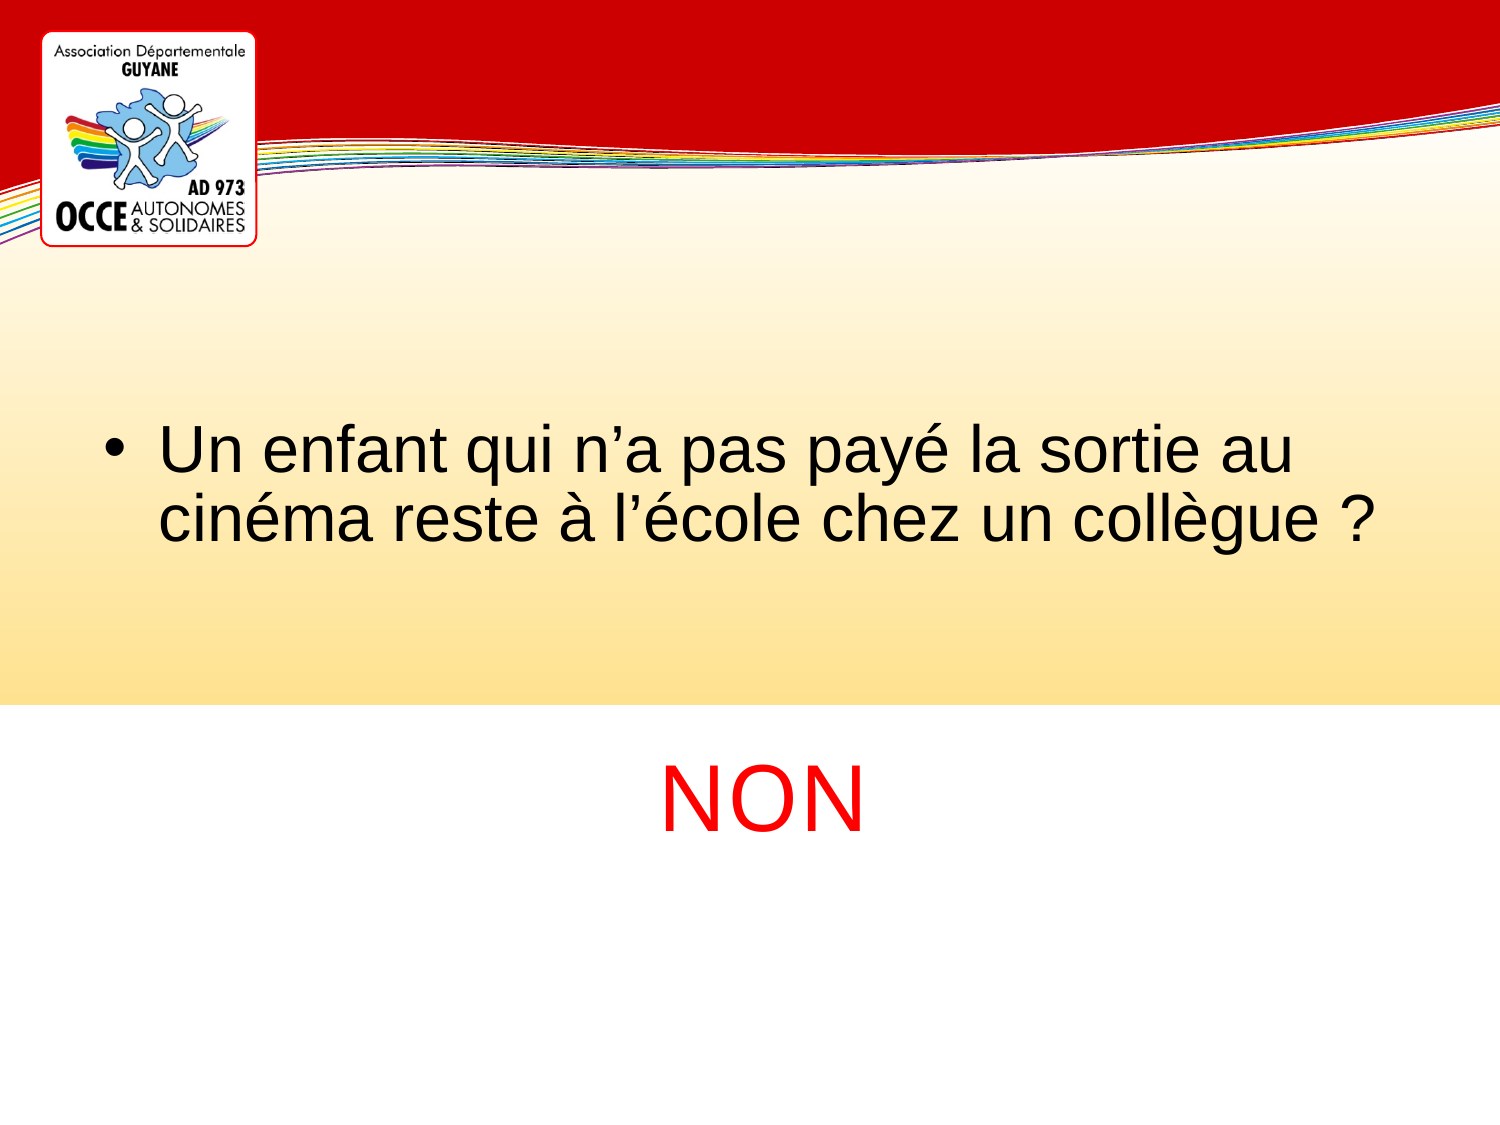

# Un enfant qui n’a pas payé la sortie au cinéma reste à l’école chez un collègue ?
NON